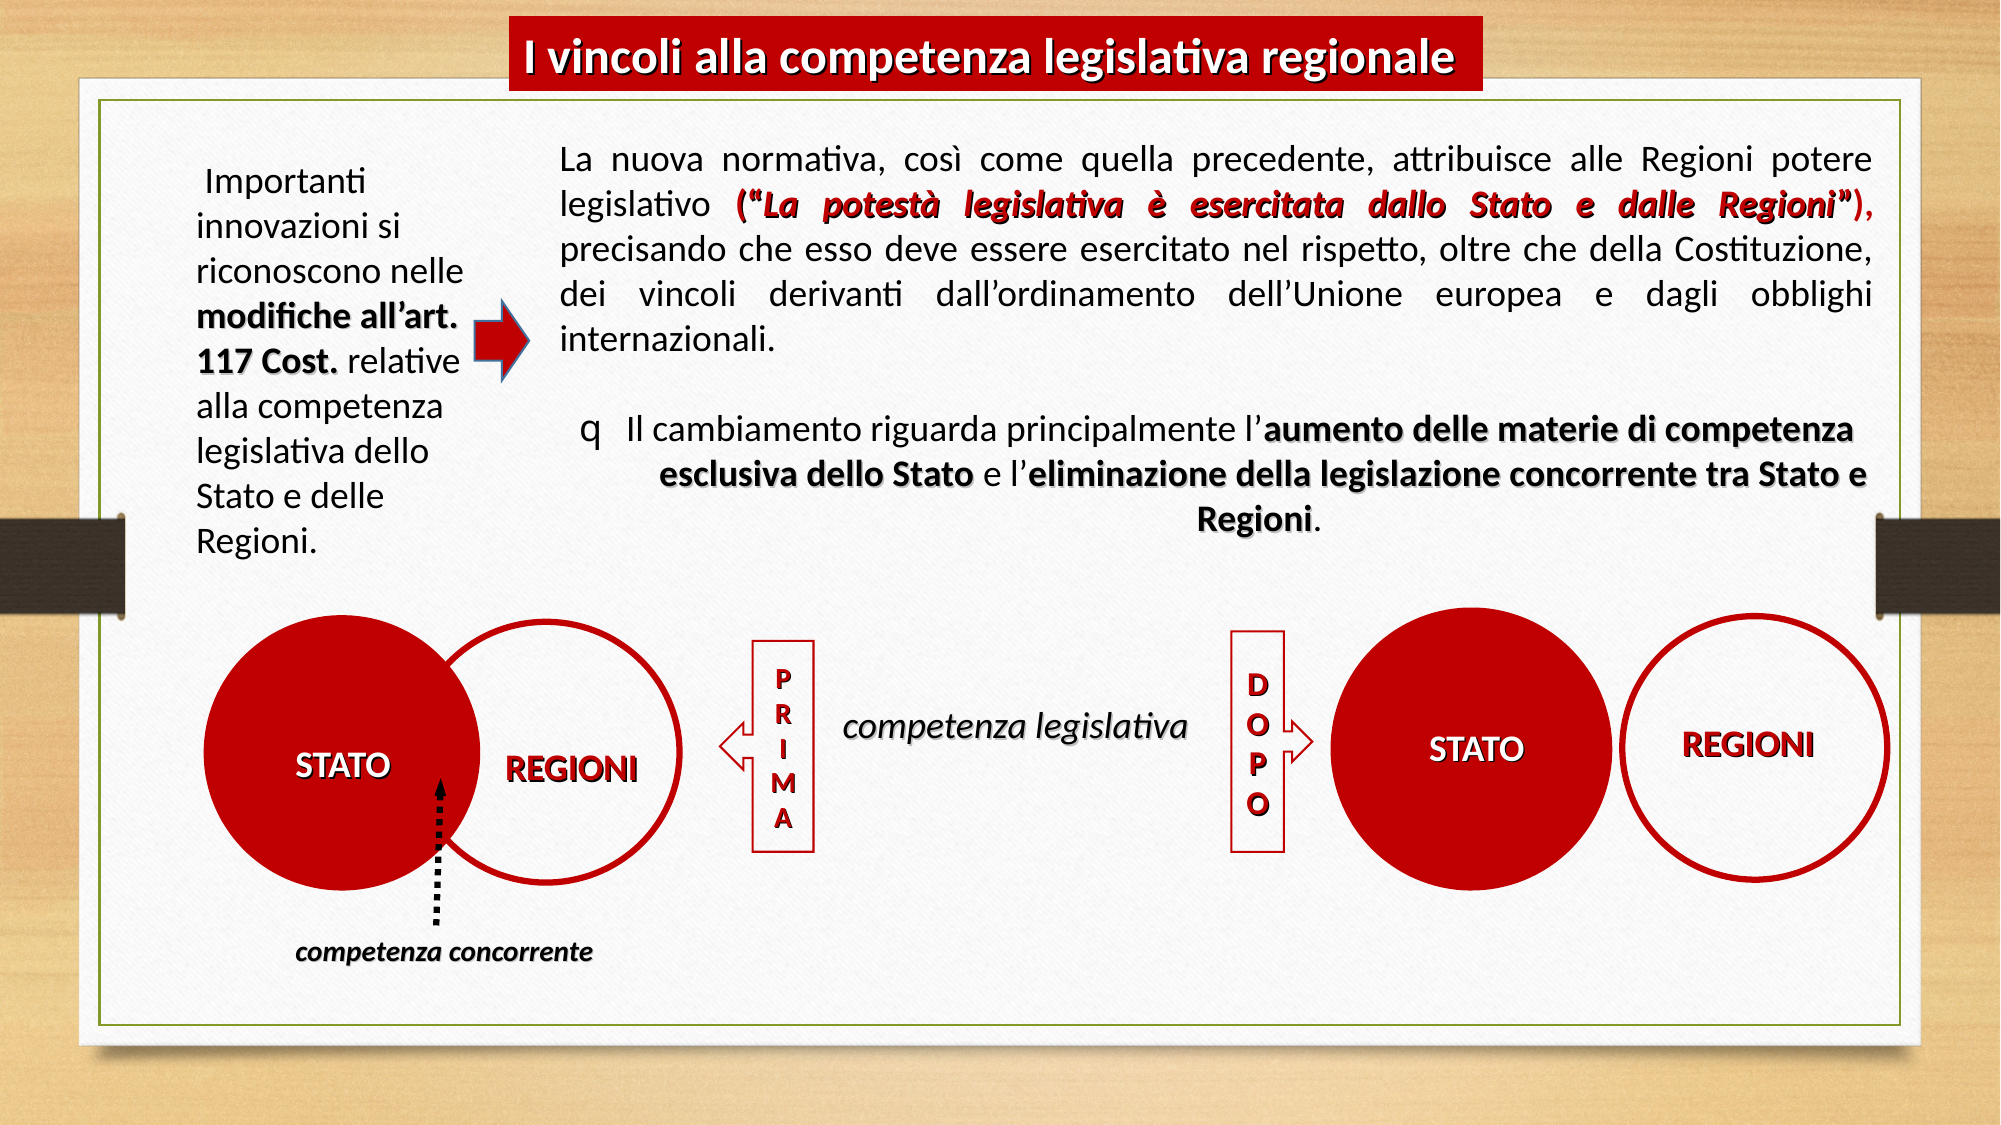

I vincoli alla competenza legislativa regionale
La nuova normativa, così come quella precedente, attribuisce alle Regioni potere legislativo (“La potestà legislativa è esercitata dallo Stato e dalle Regioni”), precisando che esso deve essere esercitato nel rispetto, oltre che della Costituzione, dei vincoli derivanti dall’ordinamento dell’Unione europea e dagli obblighi internazionali.
Il cambiamento riguarda principalmente l’aumento delle materie di competenza esclusiva dello Stato e l’eliminazione della legislazione concorrente tra Stato e Regioni.
 Importanti innovazioni si riconoscono nelle modifiche all’art. 117 Cost. relative alla competenza legislativa dello Stato e delle Regioni.
DO
P
O
P
R
IMA
competenza legislativa
REGIONI
STATO
STATO
REGIONI
competenza concorrente